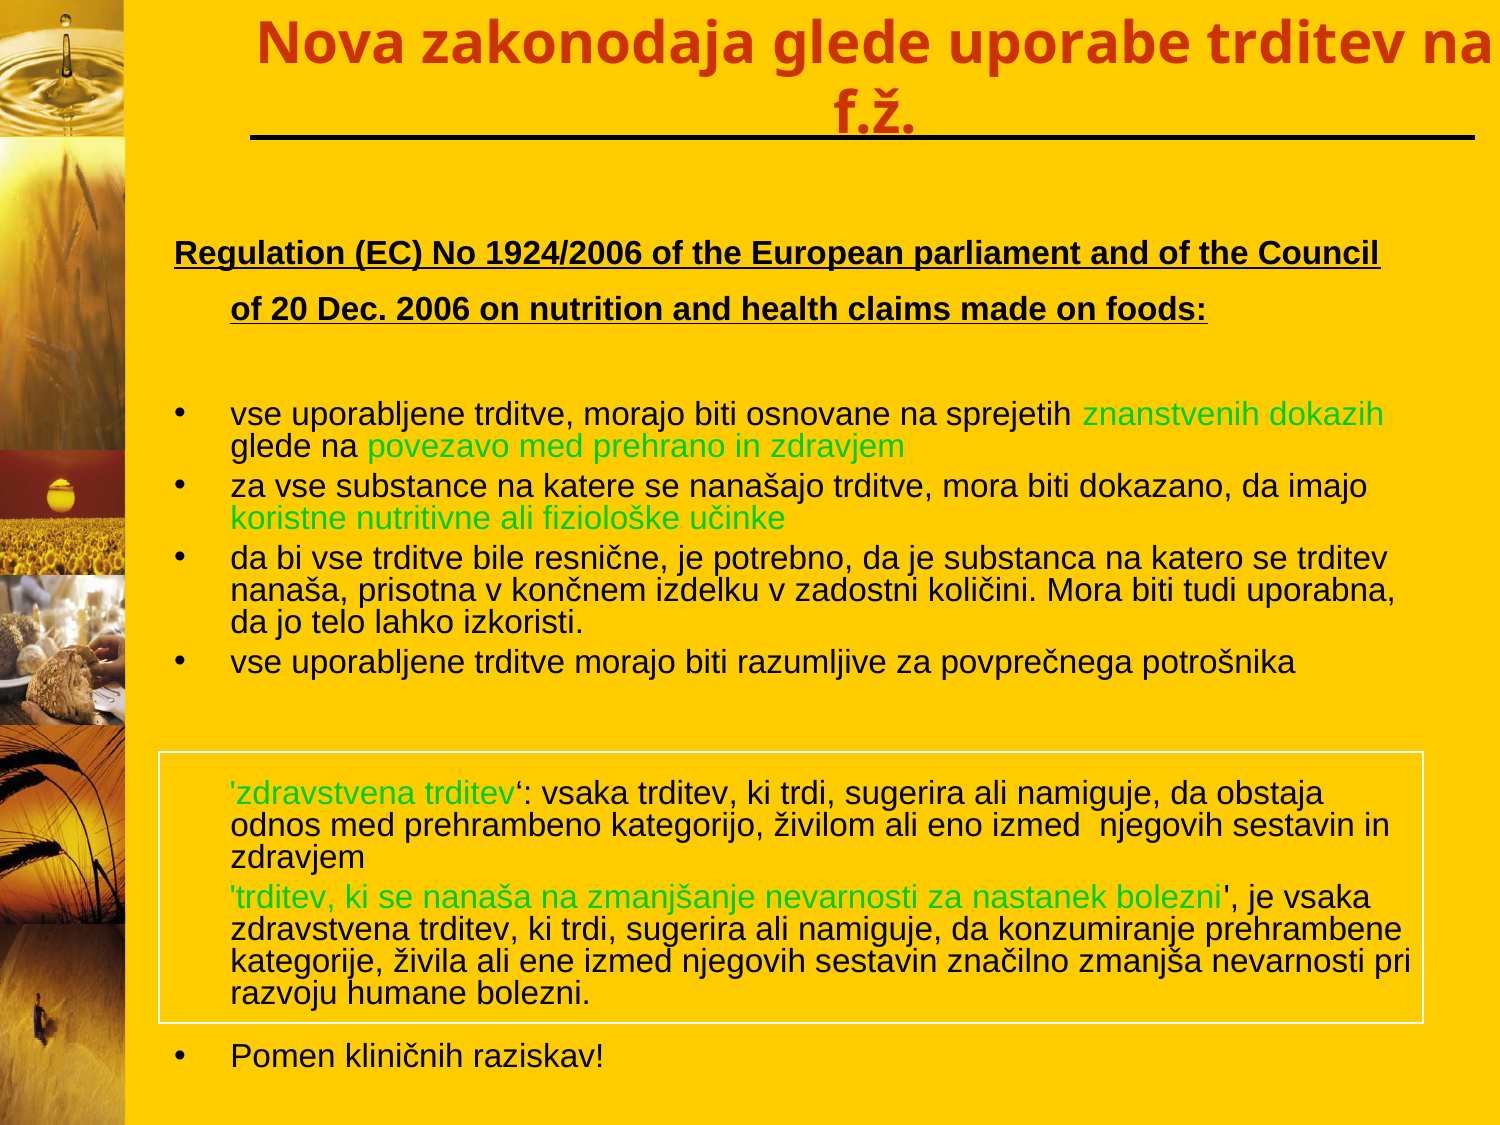

# Nova zakonodaja glede uporabe trditev na f.ž.
Regulation (EC) No 1924/2006 of the European parliament and of the Council of 20 Dec. 2006 on nutrition and health claims made on foods:
vse uporabljene trditve, morajo biti osnovane na sprejetih znanstvenih dokazih glede na povezavo med prehrano in zdravjem
za vse substance na katere se nanašajo trditve, mora biti dokazano, da imajo koristne nutritivne ali fiziološke učinke
da bi vse trditve bile resnične, je potrebno, da je substanca na katero se trditev nanaša, prisotna v končnem izdelku v zadostni količini. Mora biti tudi uporabna, da jo telo lahko izkoristi.
vse uporabljene trditve morajo biti razumljive za povprečnega potrošnika
 'zdravstvena trditev‘: vsaka trditev, ki trdi, sugerira ali namiguje, da obstaja odnos med prehrambeno kategorijo, živilom ali eno izmed njegovih sestavin in zdravjem
 'trditev, ki se nanaša na zmanjšanje nevarnosti za nastanek bolezni', je vsaka zdravstvena trditev, ki trdi, sugerira ali namiguje, da konzumiranje prehrambene kategorije, živila ali ene izmed njegovih sestavin značilno zmanjša nevarnosti pri razvoju humane bolezni.
Pomen kliničnih raziskav!